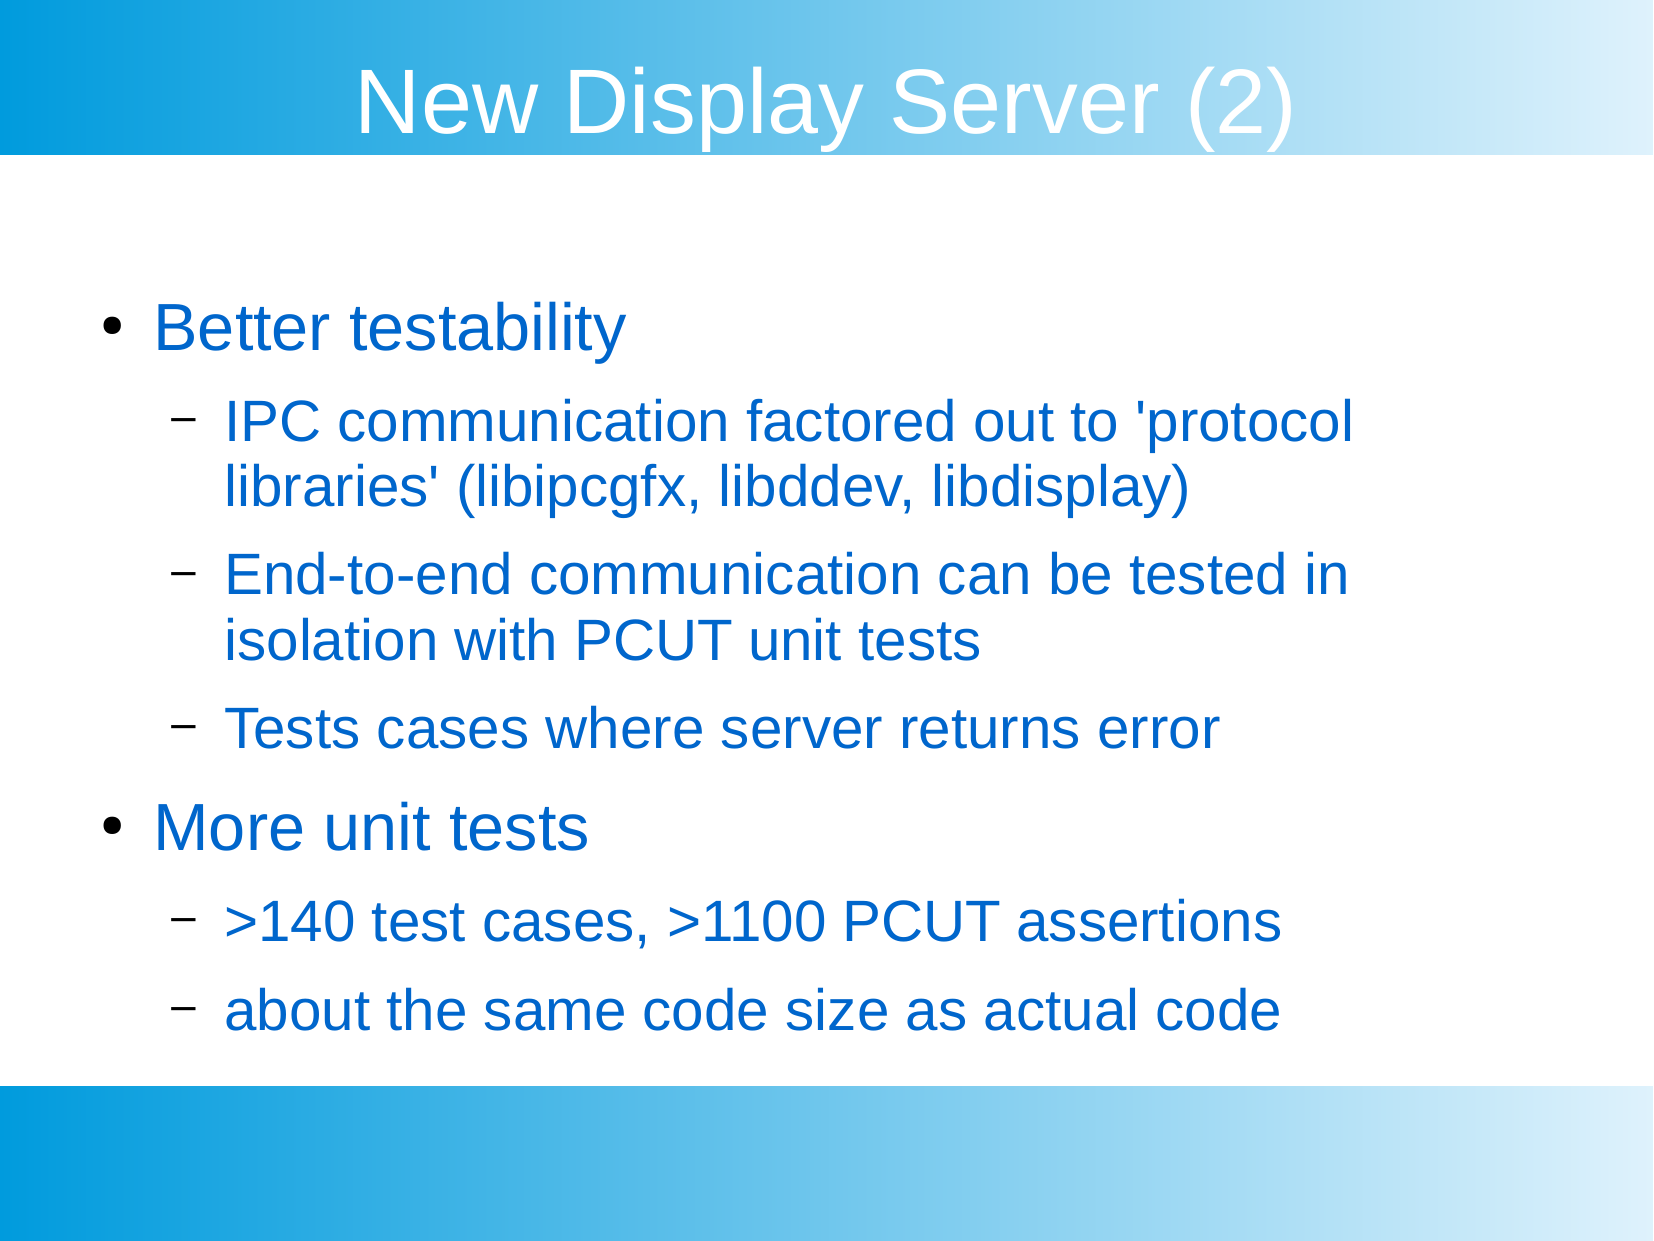

# New Display Server (2)
Better testability
IPC communication factored out to 'protocol libraries' (libipcgfx, libddev, libdisplay)
End-to-end communication can be tested in isolation with PCUT unit tests
Tests cases where server returns error
More unit tests
>140 test cases, >1100 PCUT assertions
about the same code size as actual code